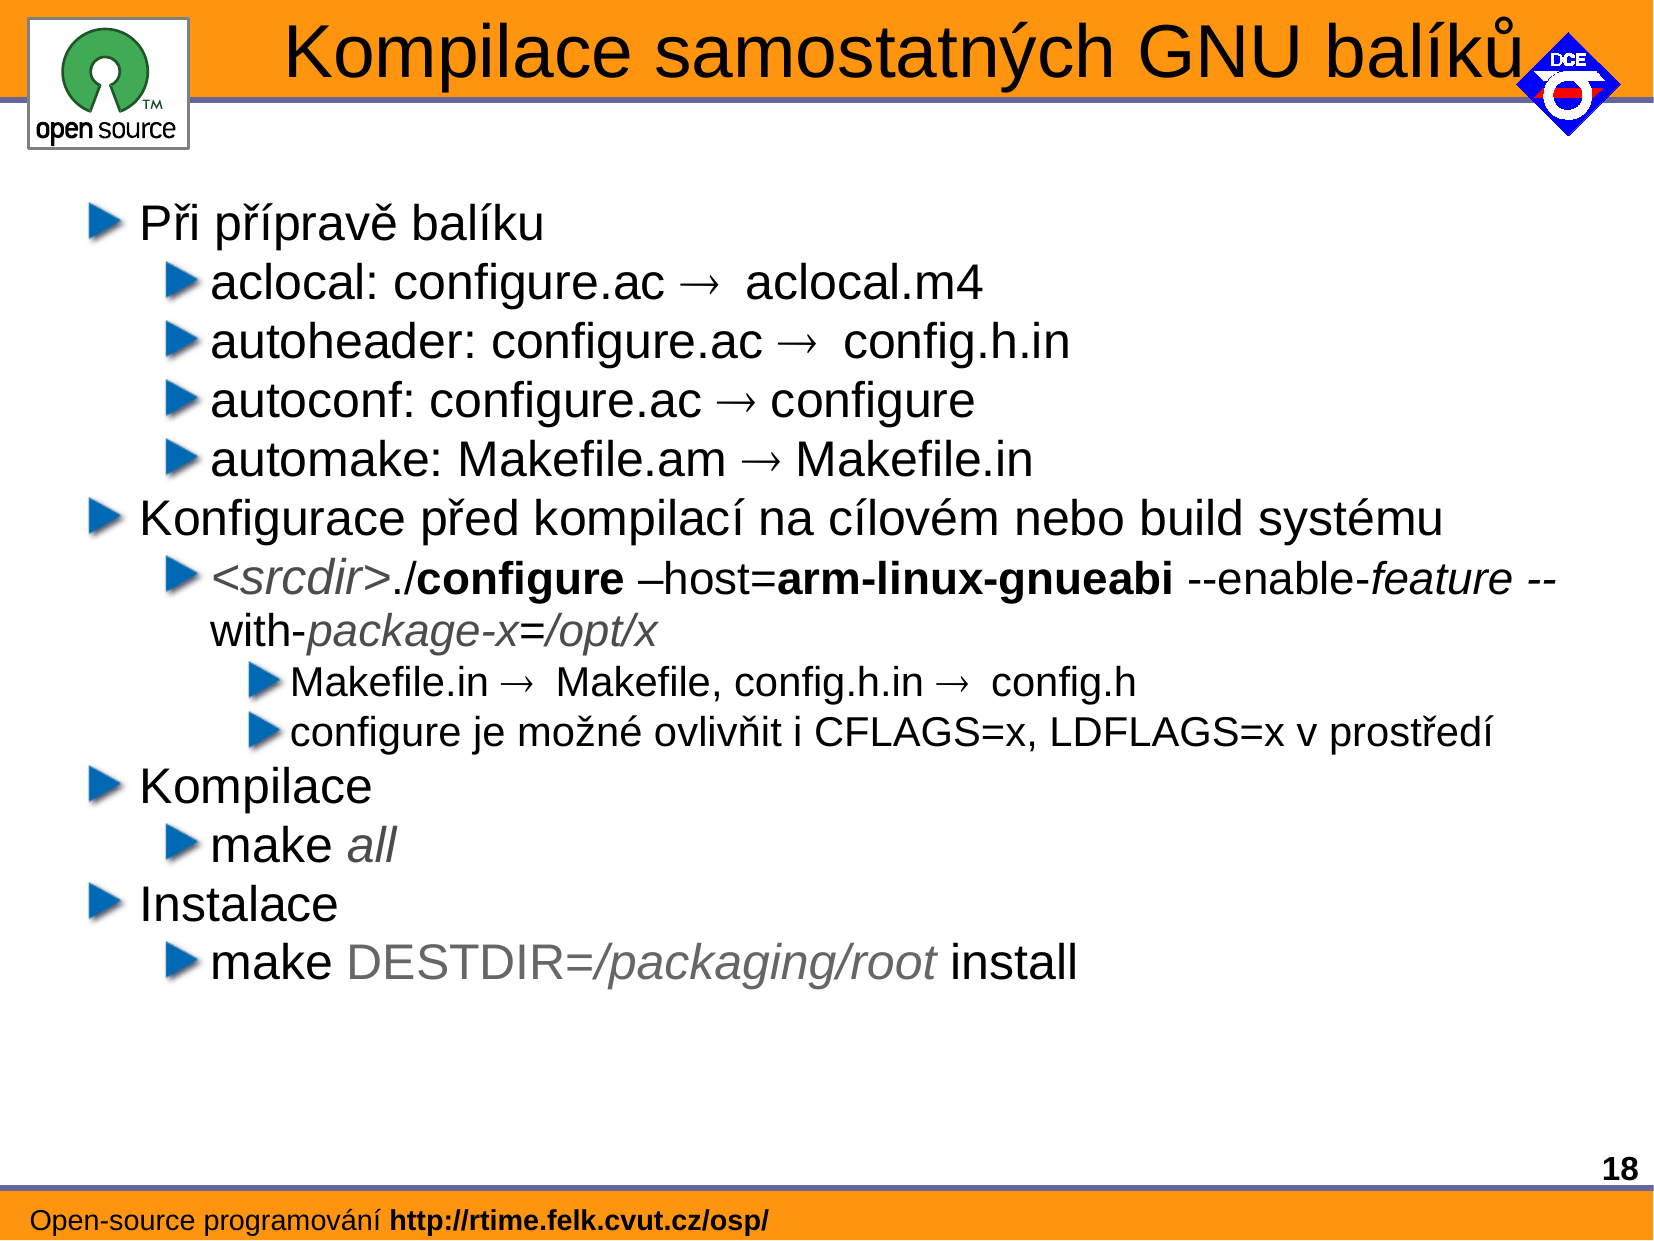

# Kompilace samostatných GNU balíků
Při přípravě balíku
aclocal: configure.ac  aclocal.m4
autoheader: configure.ac  config.h.in
autoconf: configure.ac  configure
automake: Makefile.am  Makefile.in
Konfigurace před kompilací na cílovém nebo build systému
<srcdir>./configure –host=arm-linux-gnueabi --enable-feature --with-package-x=/opt/x
Makefile.in  Makefile, config.h.in  config.h
configure je možné ovlivňit i CFLAGS=x, LDFLAGS=x v prostředí
Kompilace
make all
Instalace
make DESTDIR=/packaging/root install